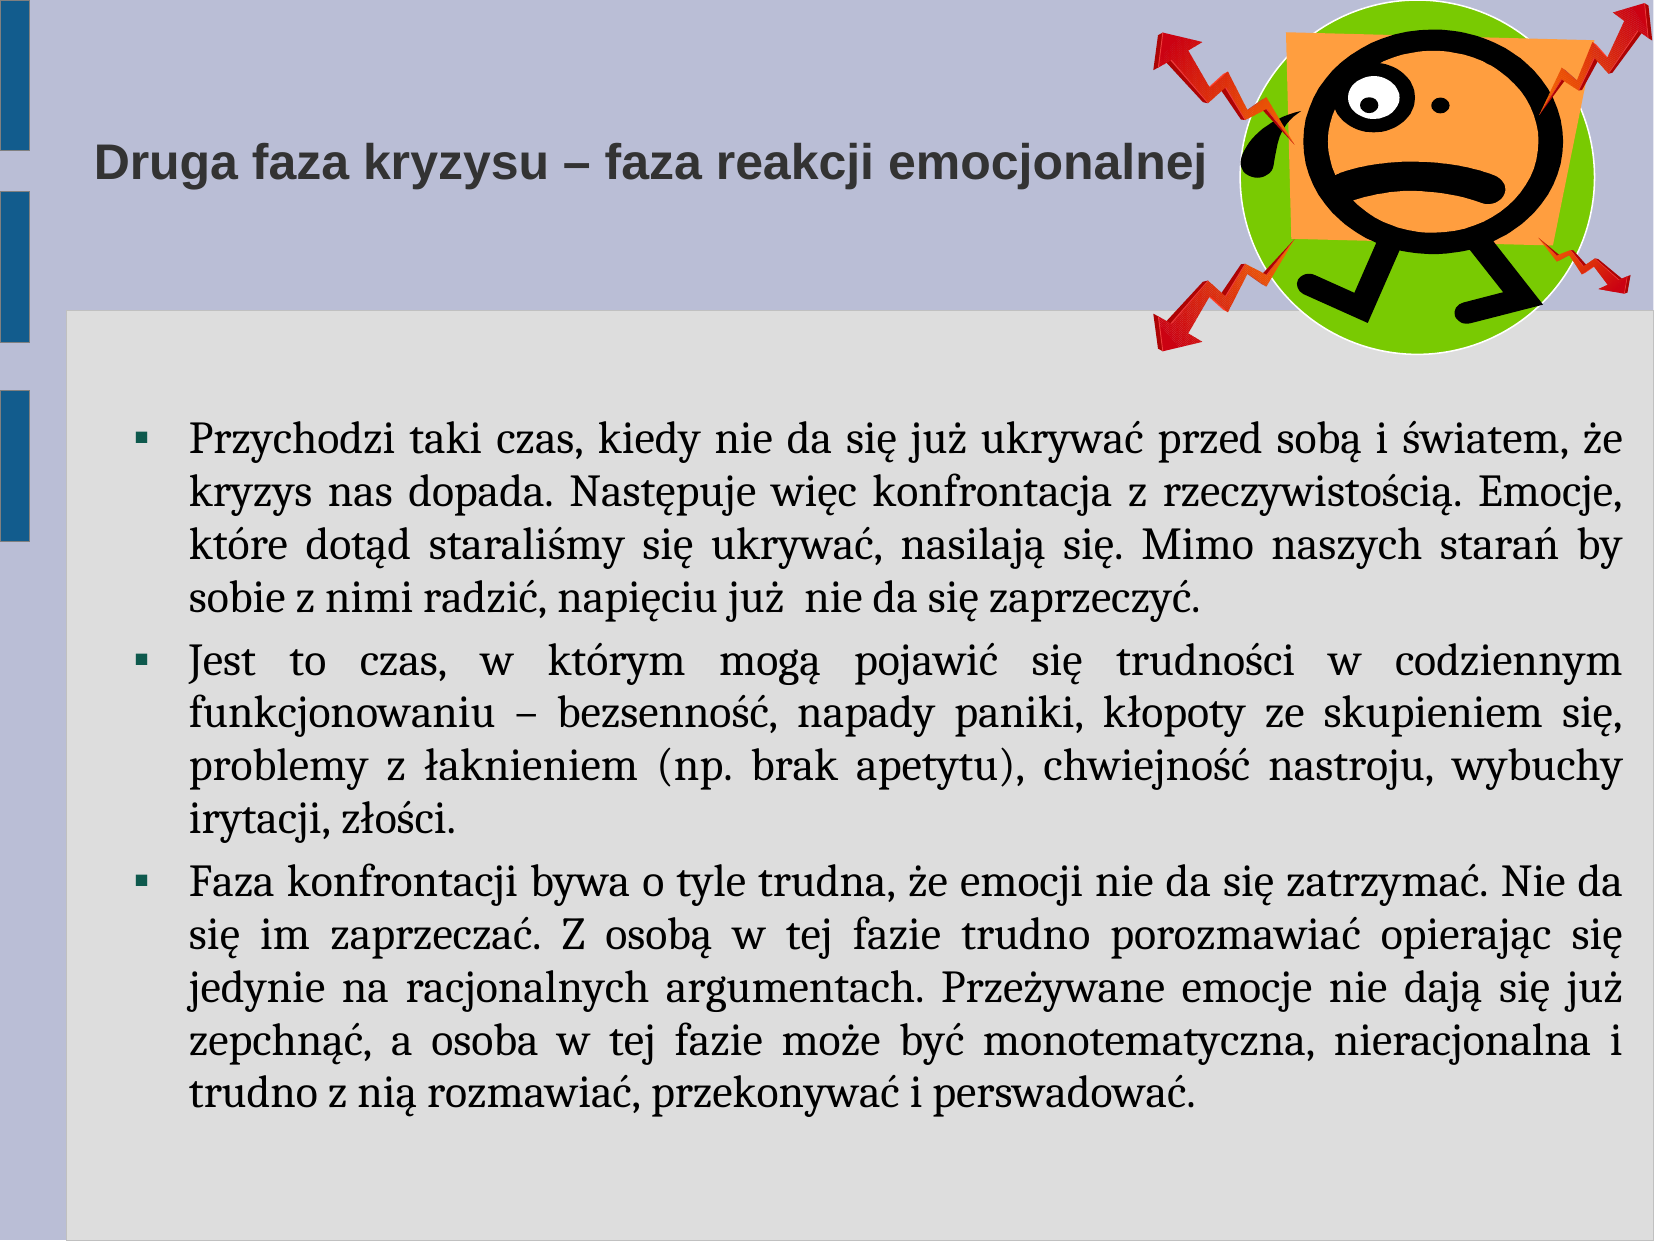

# Druga faza kryzysu – faza reakcji emocjonalnej
Przychodzi taki czas, kiedy nie da się już ukrywać przed sobą i światem, że kryzys nas dopada. Następuje więc konfrontacja z rzeczywistością. Emocje, które dotąd staraliśmy się ukrywać, nasilają się. Mimo naszych starań by sobie z nimi radzić, napięciu już nie da się zaprzeczyć.
Jest to czas, w którym mogą pojawić się trudności w codziennym funkcjonowaniu – bezsenność, napady paniki, kłopoty ze skupieniem się, problemy z łaknieniem (np. brak apetytu), chwiejność nastroju, wybuchy irytacji, złości.
Faza konfrontacji bywa o tyle trudna, że emocji nie da się zatrzymać. Nie da się im zaprzeczać. Z osobą w tej fazie trudno porozmawiać opierając się jedynie na racjonalnych argumentach. Przeżywane emocje nie dają się już zepchnąć, a osoba w tej fazie może być monotematyczna, nieracjonalna i trudno z nią rozmawiać, przekonywać i perswadować.